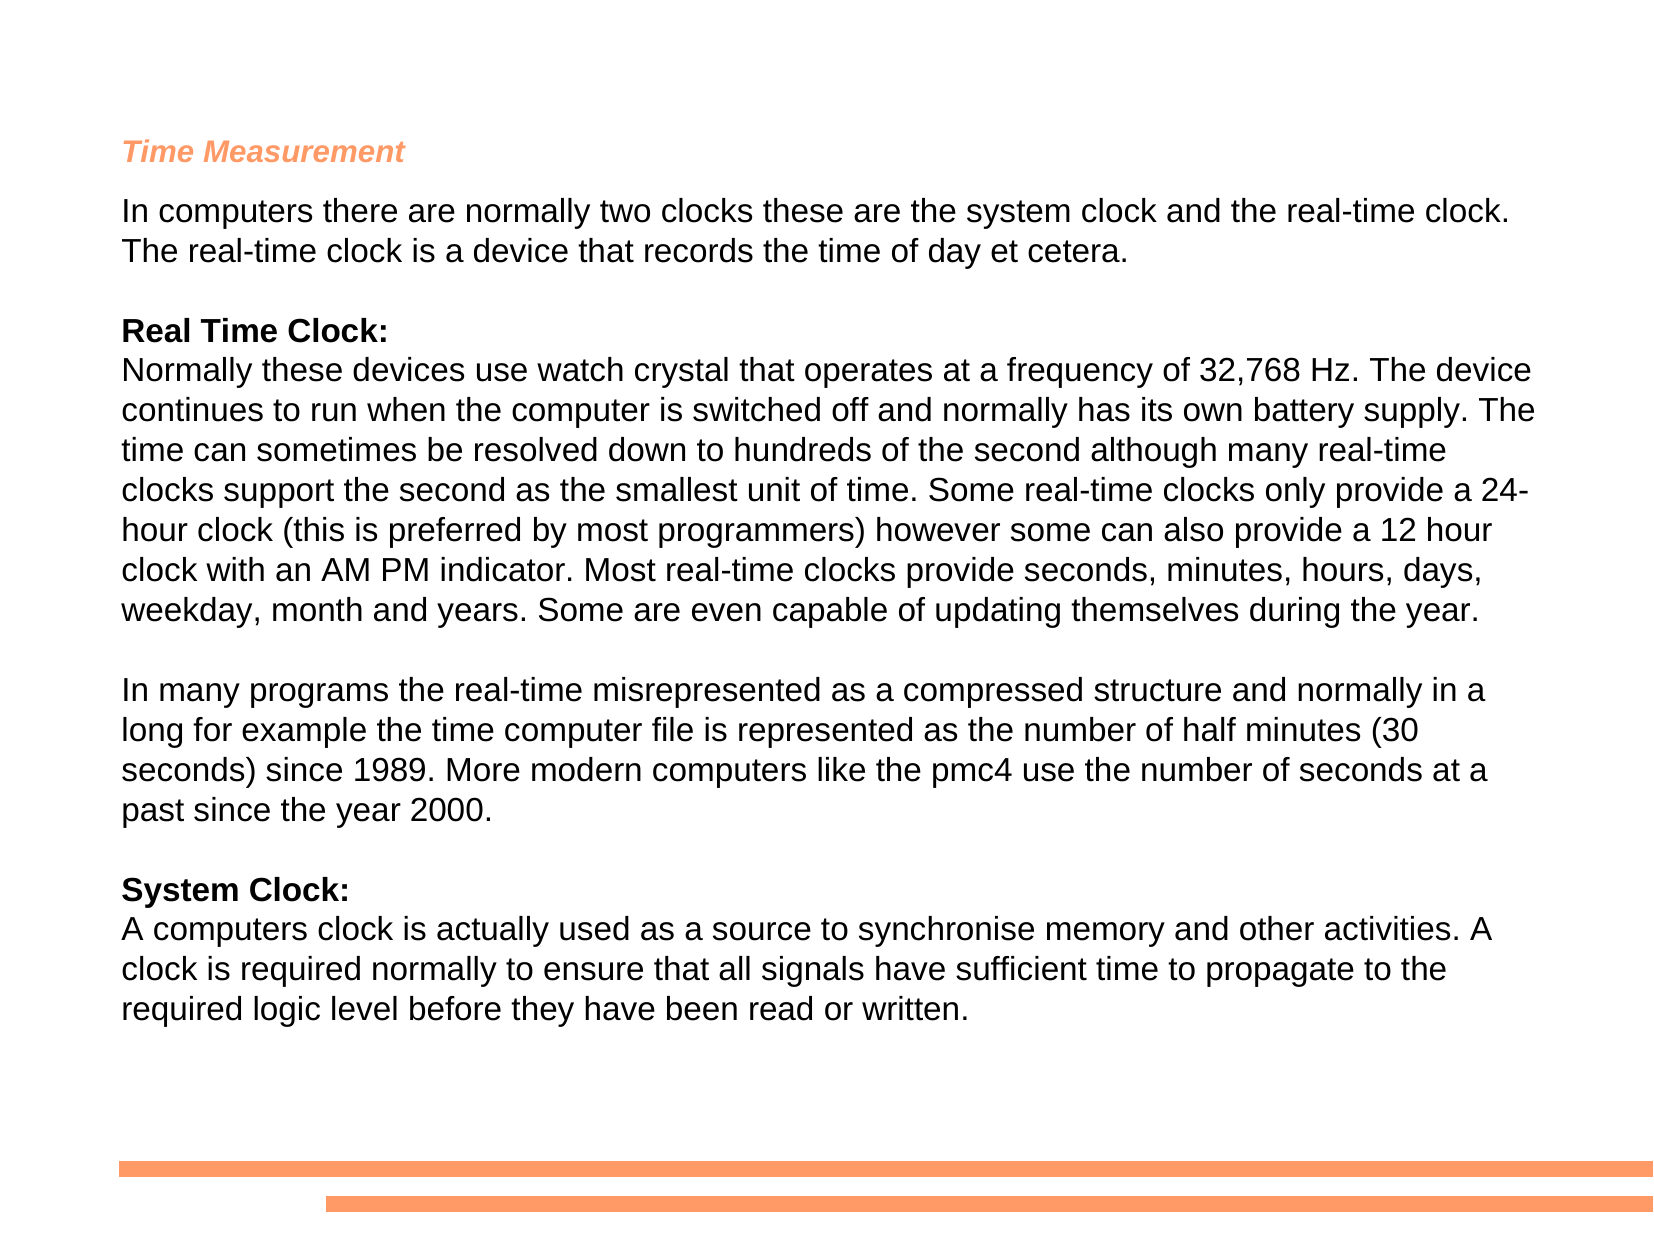

# Time Measurement
In computers there are normally two clocks these are the system clock and the real-time clock. The real-time clock is a device that records the time of day et cetera.
Real Time Clock:
Normally these devices use watch crystal that operates at a frequency of 32,768 Hz. The device continues to run when the computer is switched off and normally has its own battery supply. The time can sometimes be resolved down to hundreds of the second although many real-time clocks support the second as the smallest unit of time. Some real-time clocks only provide a 24-hour clock (this is preferred by most programmers) however some can also provide a 12 hour clock with an AM PM indicator. Most real-time clocks provide seconds, minutes, hours, days, weekday, month and years. Some are even capable of updating themselves during the year.
In many programs the real-time misrepresented as a compressed structure and normally in a long for example the time computer file is represented as the number of half minutes (30 seconds) since 1989. More modern computers like the pmc4 use the number of seconds at a past since the year 2000.
System Clock:
A computers clock is actually used as a source to synchronise memory and other activities. A clock is required normally to ensure that all signals have sufficient time to propagate to the required logic level before they have been read or written.